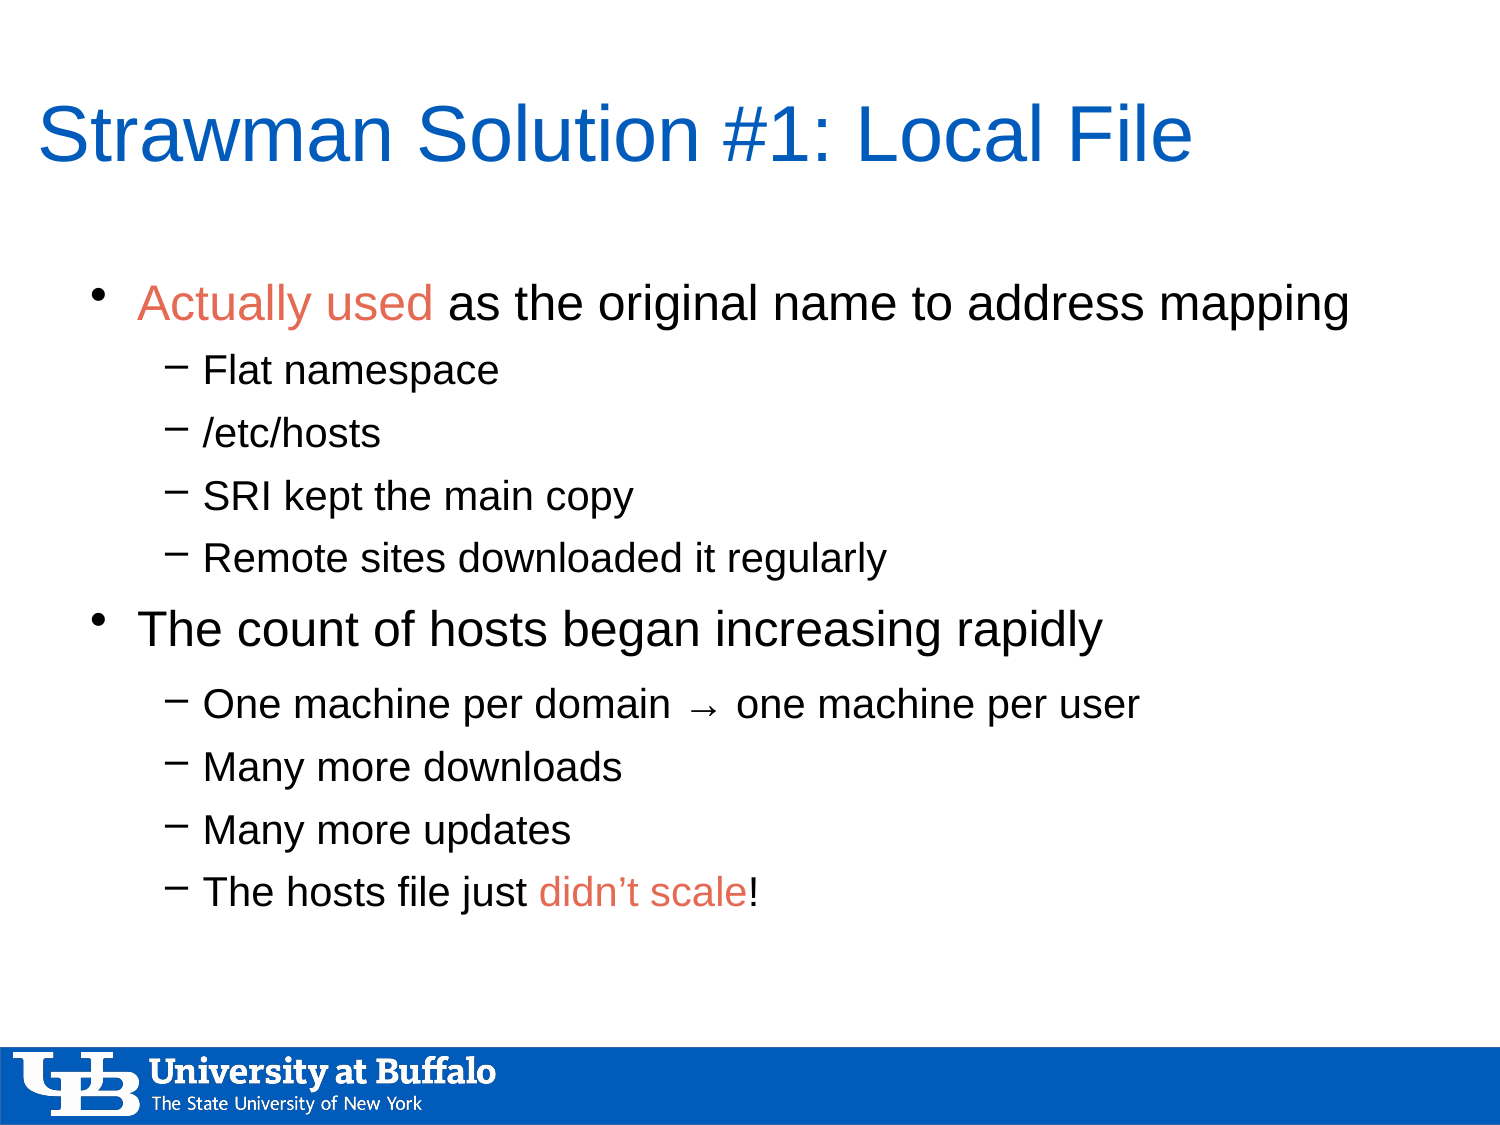

# Strawman Solution #1: Local File
Actually used as the original name to address mapping
Flat namespace
/etc/hosts
SRI kept the main copy
Remote sites downloaded it regularly
The count of hosts began increasing rapidly
One machine per domain → one machine per user
Many more downloads
Many more updates
The hosts file just didn’t scale!